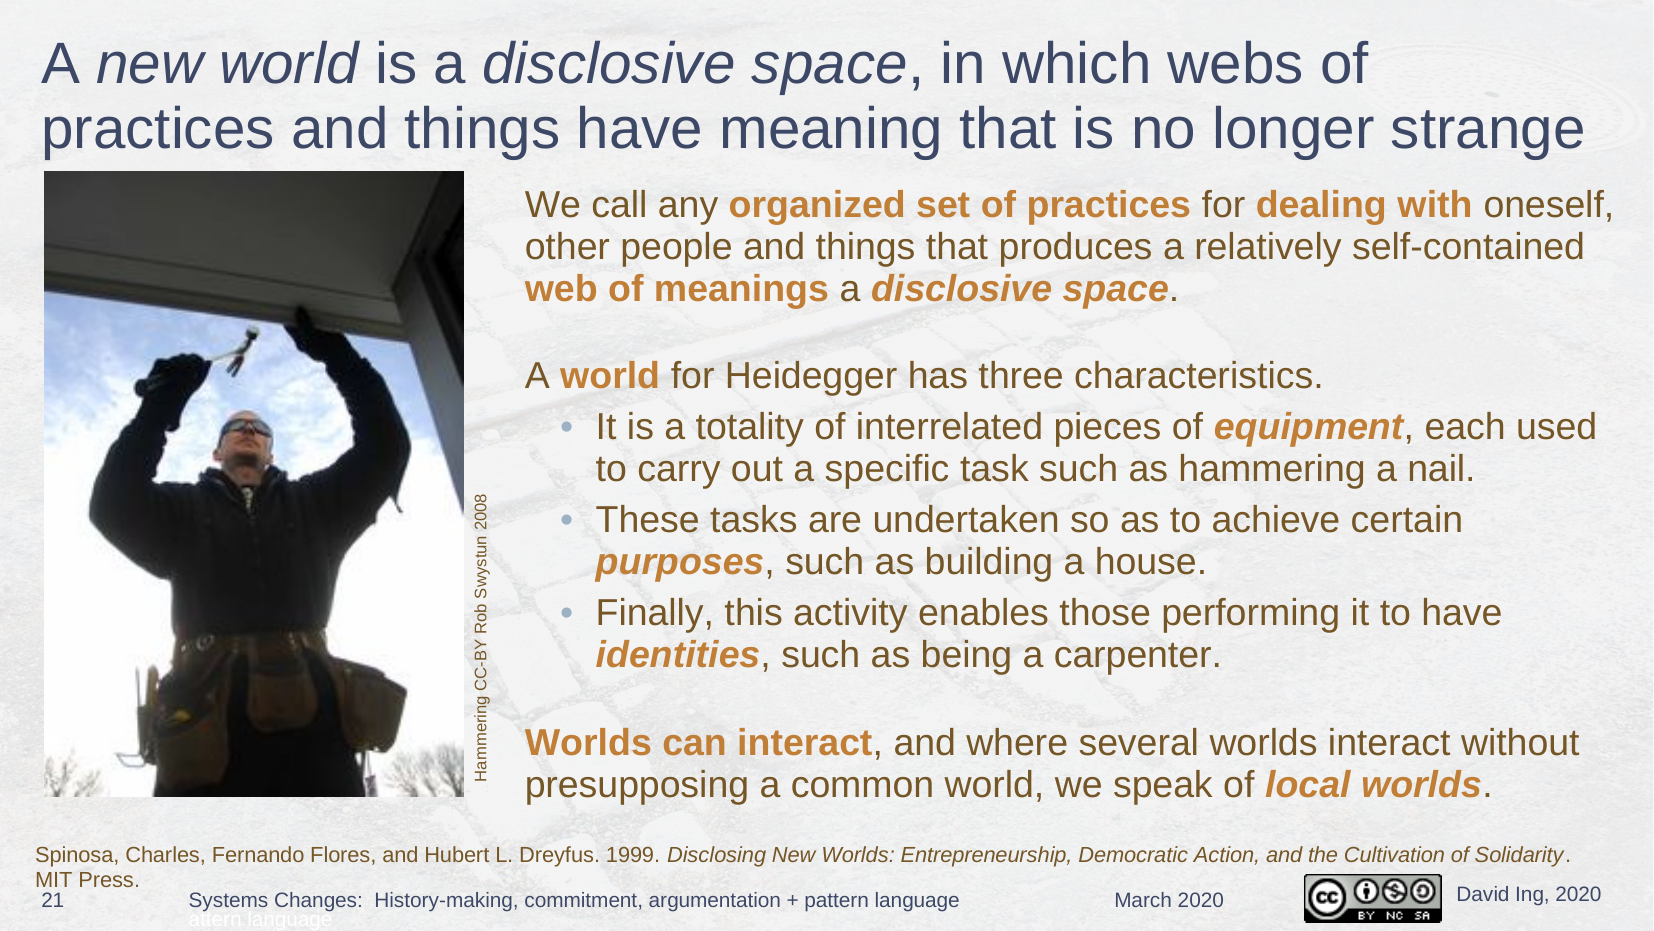

# A new world is a disclosive space, in which webs of practices and things have meaning that is no longer strange
We call any organized set of practices for dealing with oneself, other people and things that produces a relatively self-contained web of meanings a disclosive space.
A world for Heidegger has three characteristics.
It is a totality of interrelated pieces of equipment, each used to carry out a specific task such as hammering a nail.
These tasks are undertaken so as to achieve certain purposes, such as building a house.
Finally, this activity enables those performing it to have identities, such as being a carpenter.
Worlds can interact, and where several worlds interact without presupposing a common world, we speak of local worlds.
Hammering CC-BY Rob Swystun 2008
Spinosa, Charles, Fernando Flores, and Hubert L. Dreyfus. 1999. Disclosing New Worlds: Entrepreneurship, Democratic Action, and the Cultivation of Solidarity.
MIT Press.
Systems Changes: History-making, commitment, argumentation + pattern language
March 2020